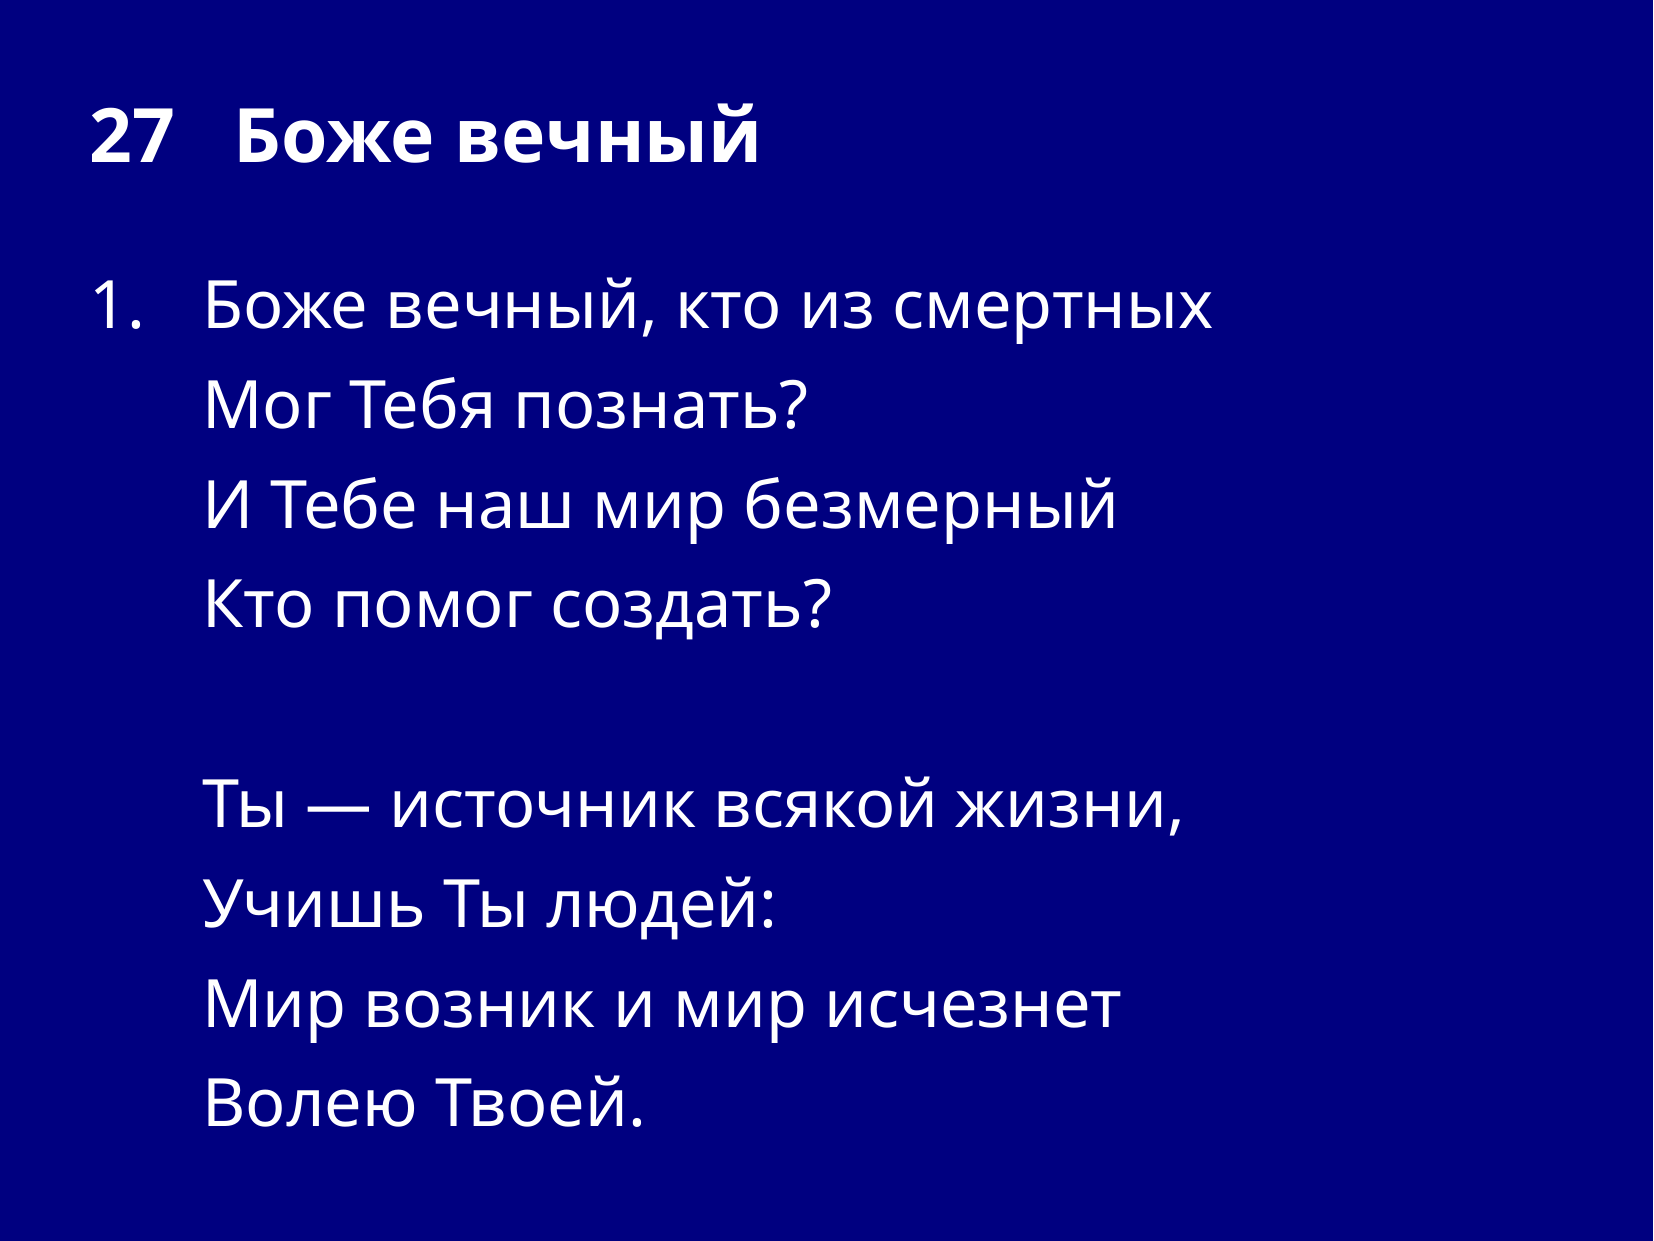

27 Боже вечный
1.	Боже вечный, кто из смертных
	Мог Тебя познать?
	И Тебе наш мир безмерный
	Кто помог создать?
	Ты — источник всякой жизни,
	Учишь Ты людей:
	Мир возник и мир исчезнет
	Волею Твоей.